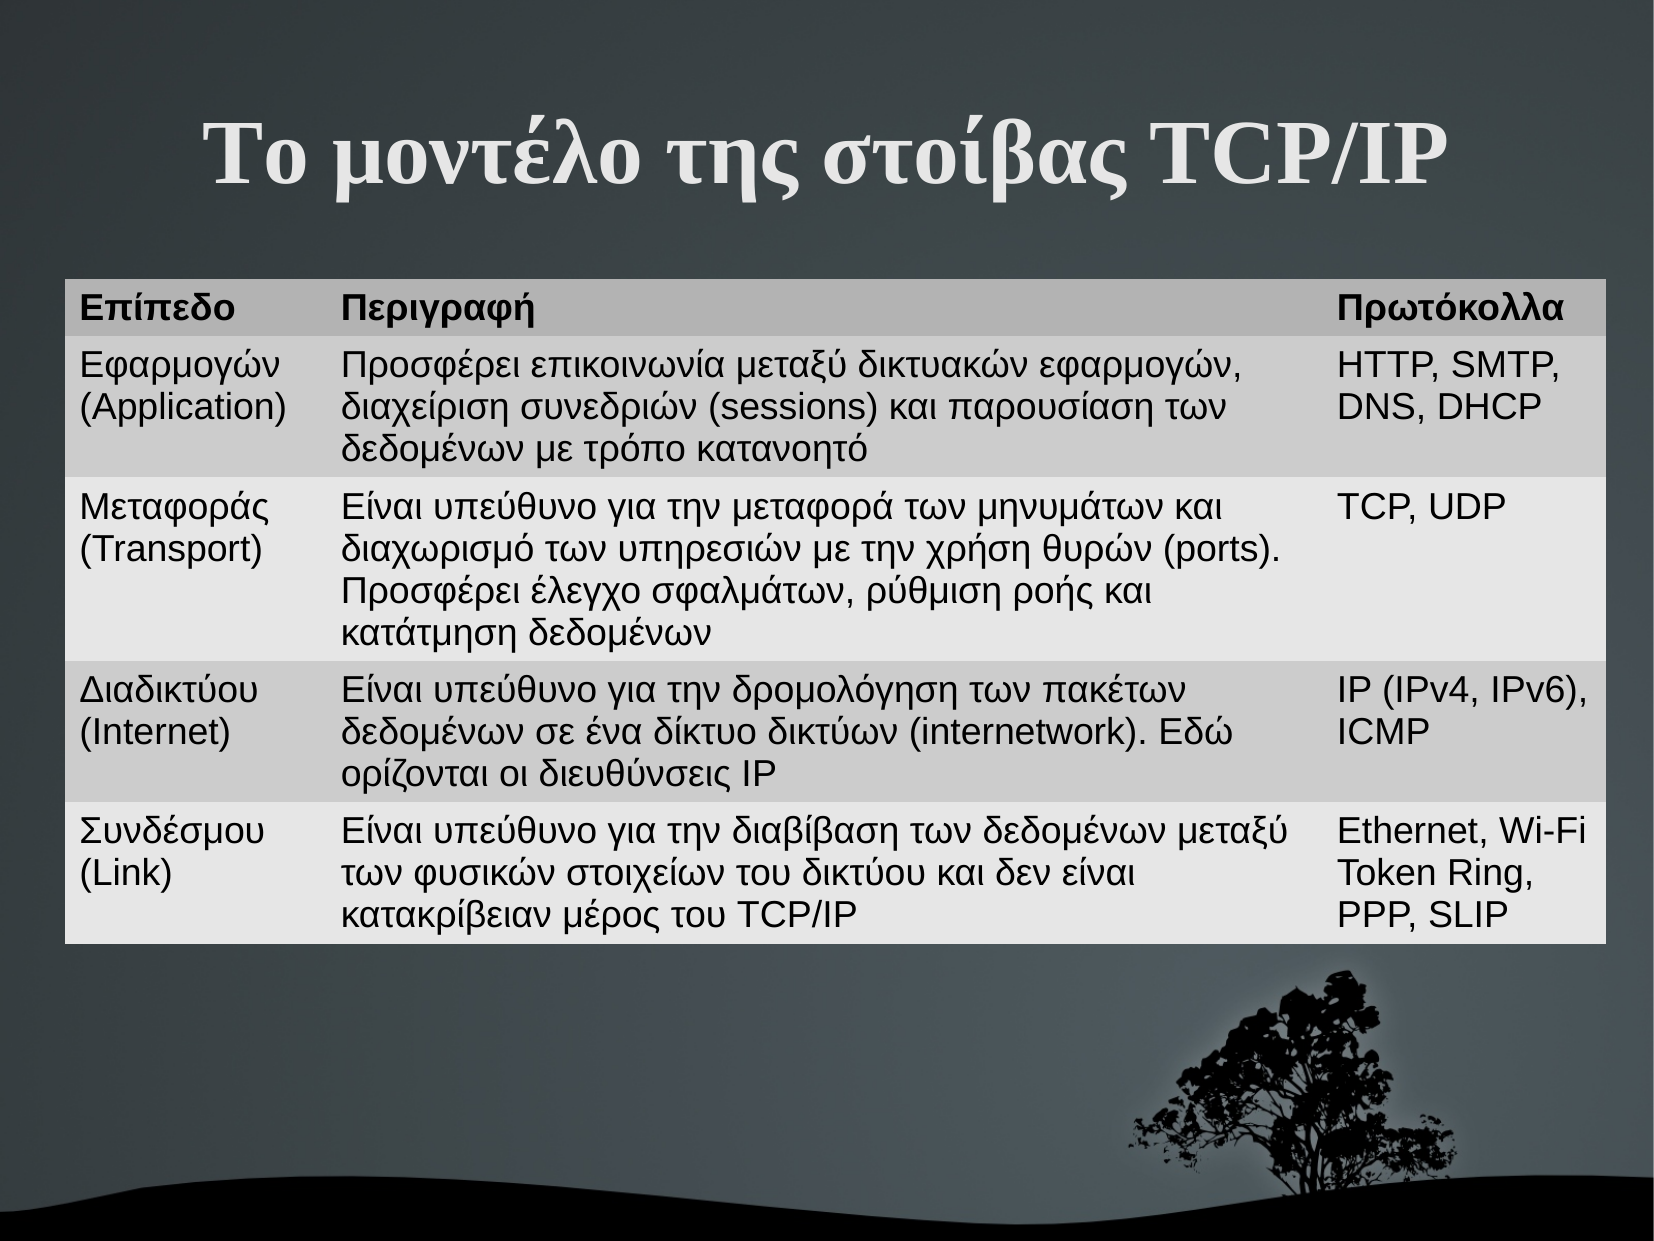

# Το μοντέλο της στοίβας TCP/IP
| Επίπεδο | Περιγραφή | Πρωτόκολλα |
| --- | --- | --- |
| Εφαρμογών (Application) | Προσφέρει επικοινωνία μεταξύ δικτυακών εφαρμογών, διαχείριση συνεδριών (sessions) και παρουσίαση των δεδομένων με τρόπο κατανοητό | HTTP, SMTP, DNS, DHCP |
| Μεταφοράς (Transport) | Είναι υπεύθυνο για την μεταφορά των μηνυμάτων και διαχωρισμό των υπηρεσιών με την χρήση θυρών (ports). Προσφέρει έλεγχο σφαλμάτων, ρύθμιση ροής και κατάτμηση δεδομένων | TCP, UDP |
| Διαδικτύου (Internet) | Είναι υπεύθυνο για την δρομολόγηση των πακέτων δεδομένων σε ένα δίκτυο δικτύων (internetwork). Εδώ ορίζονται οι διευθύνσεις IP | IP (IPv4, IPv6), ICMP |
| Συνδέσμου (Link) | Είναι υπεύθυνο για την διαβίβαση των δεδομένων μεταξύ των φυσικών στοιχείων του δικτύου και δεν είναι κατακρίβειαν μέρος του TCP/IP | Ethernet, Wi-Fi Token Ring, PPP, SLIP |